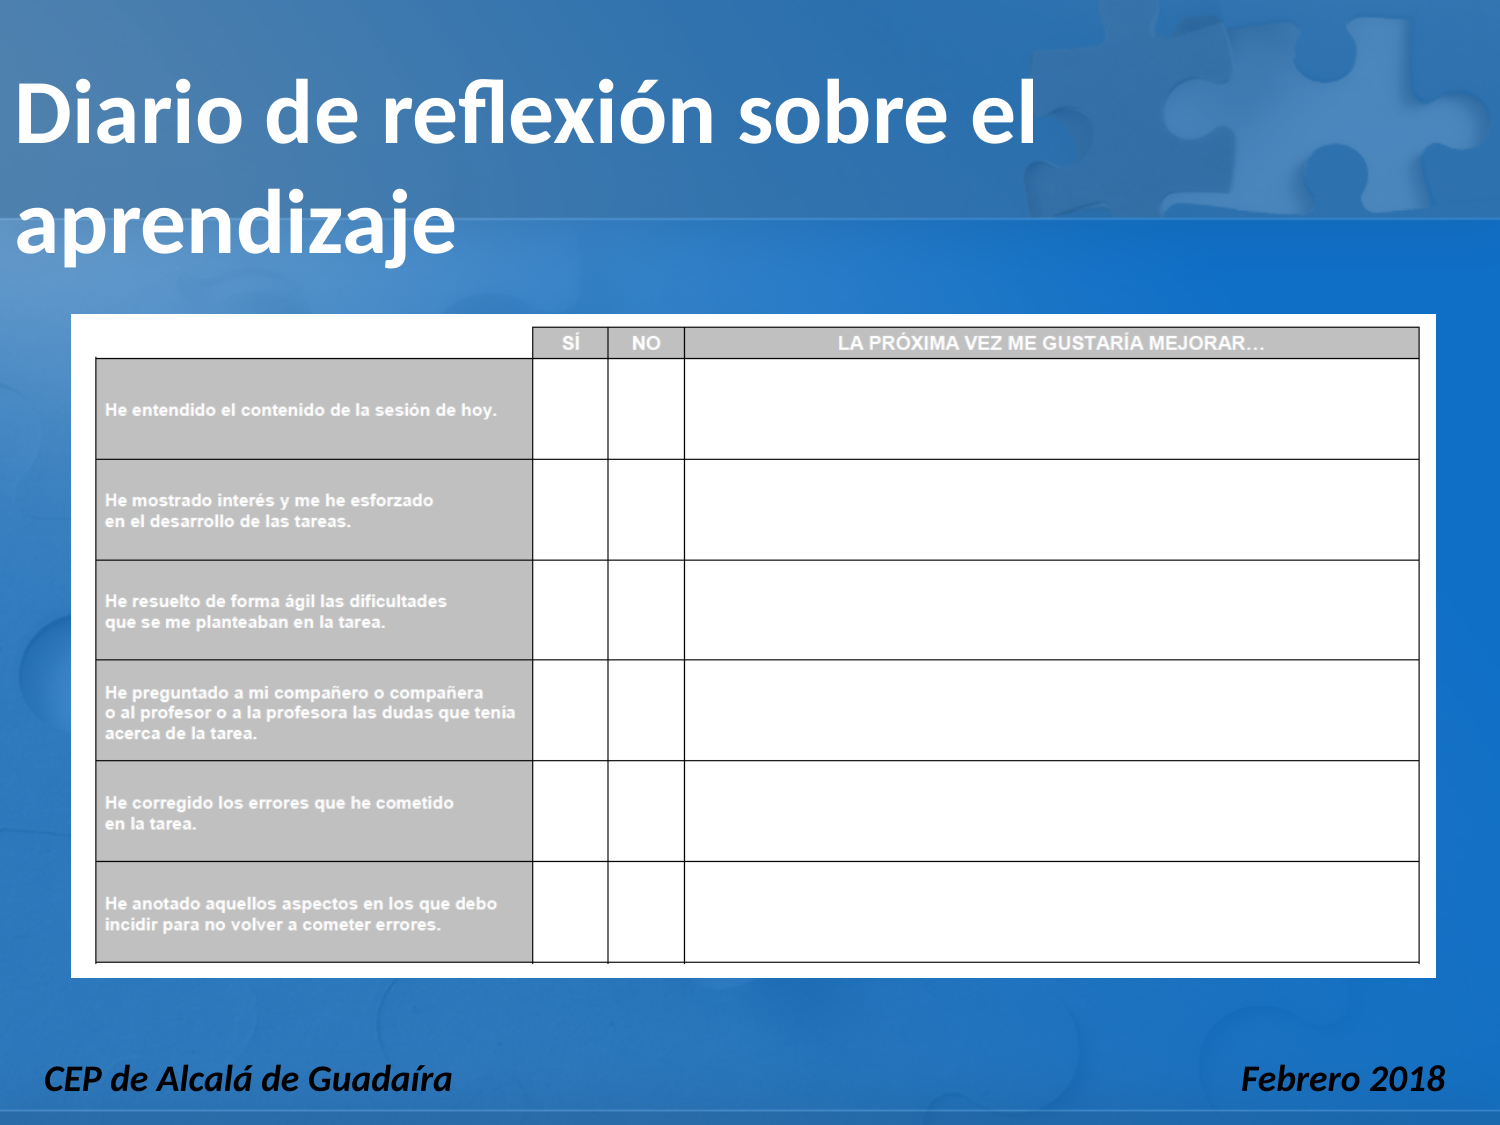

# Diario de reflexión sobre el aprendizaje
CEP de Alcalá de Guadaíra Febrero 2018